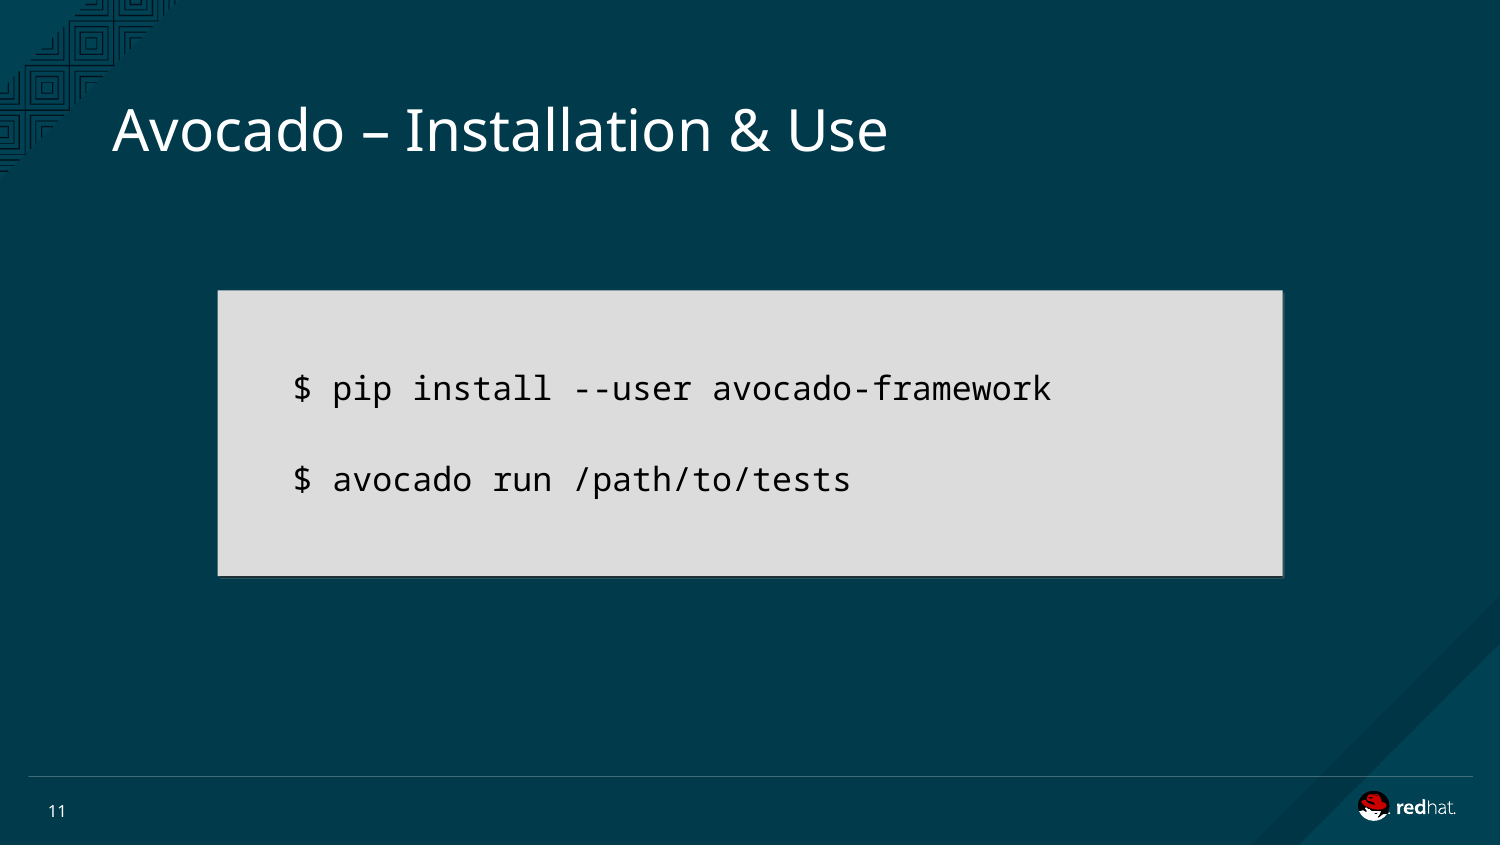

# Avocado – Installation & Use
$ pip install --user avocado-framework
$ avocado run /path/to/tests
11